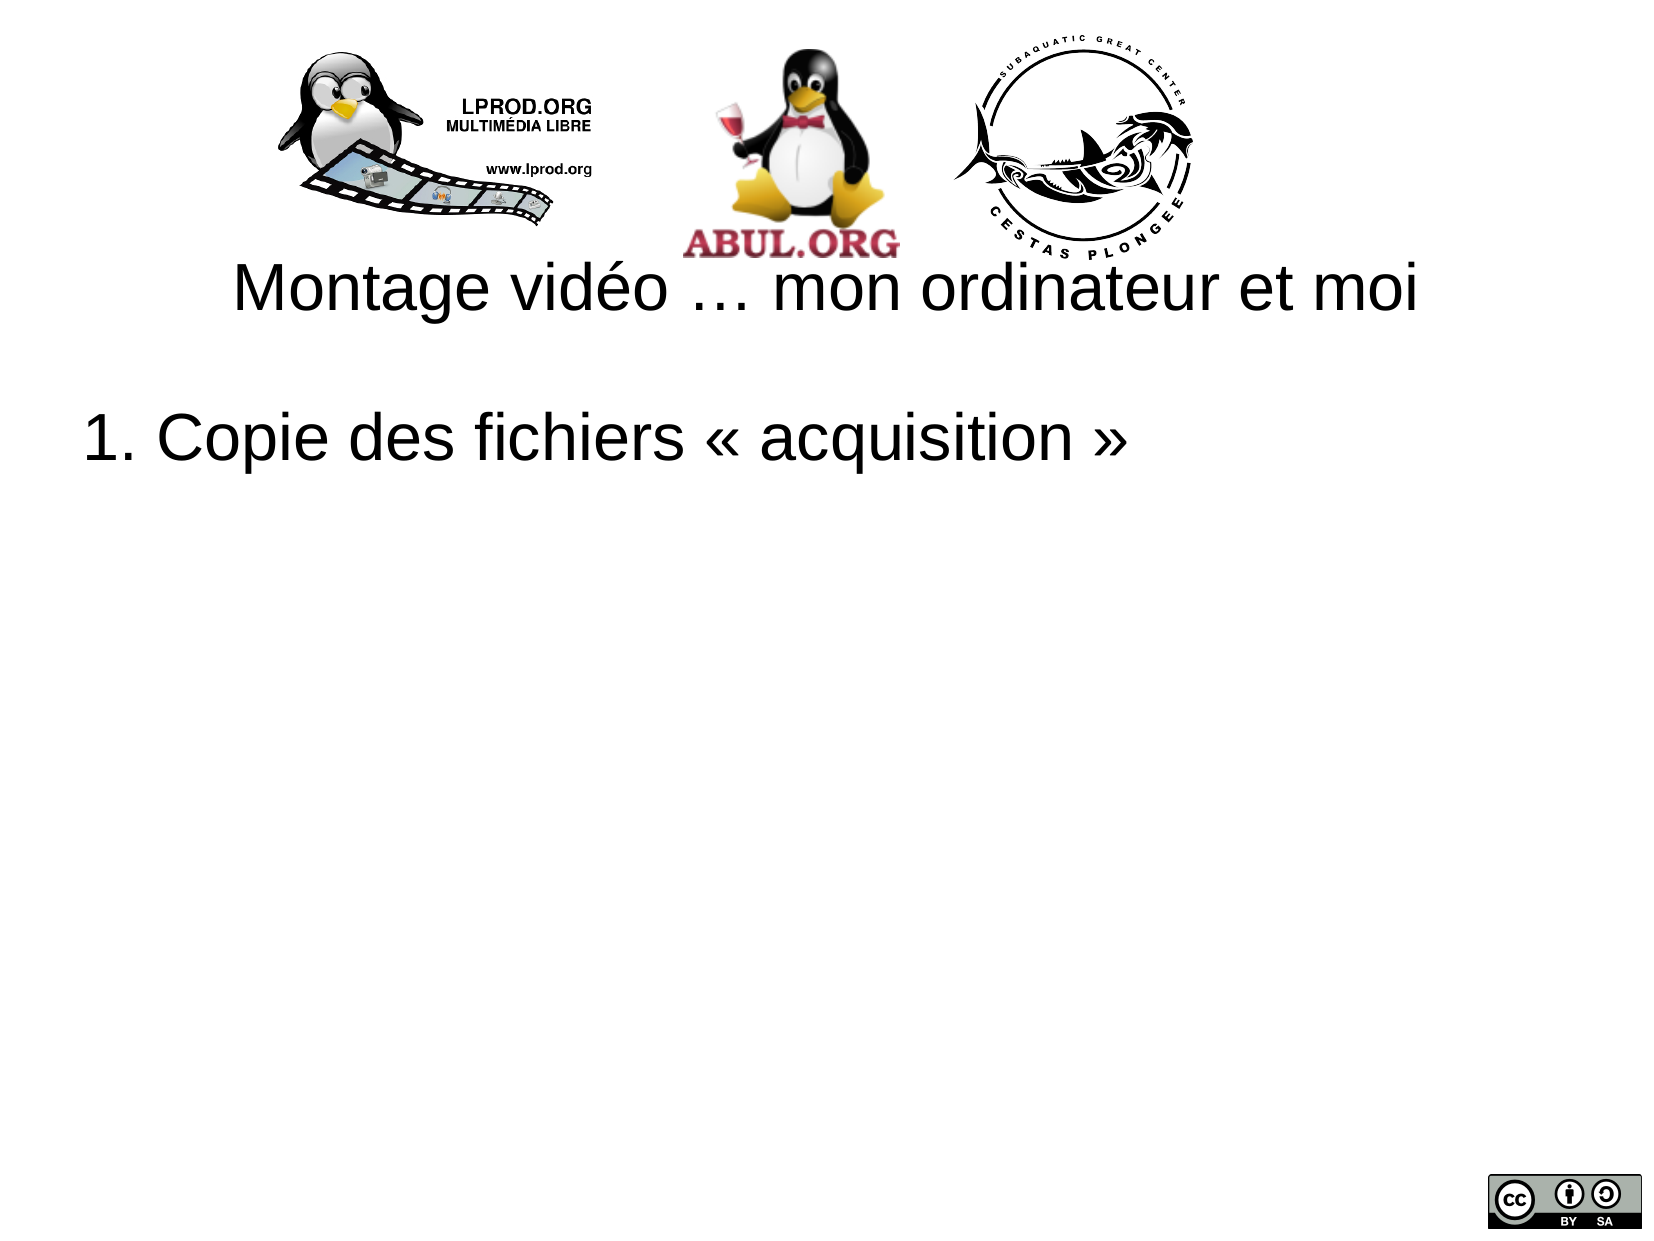

# Montage vidéo … mon ordinateur et moi
1. Copie des fichiers « acquisition »